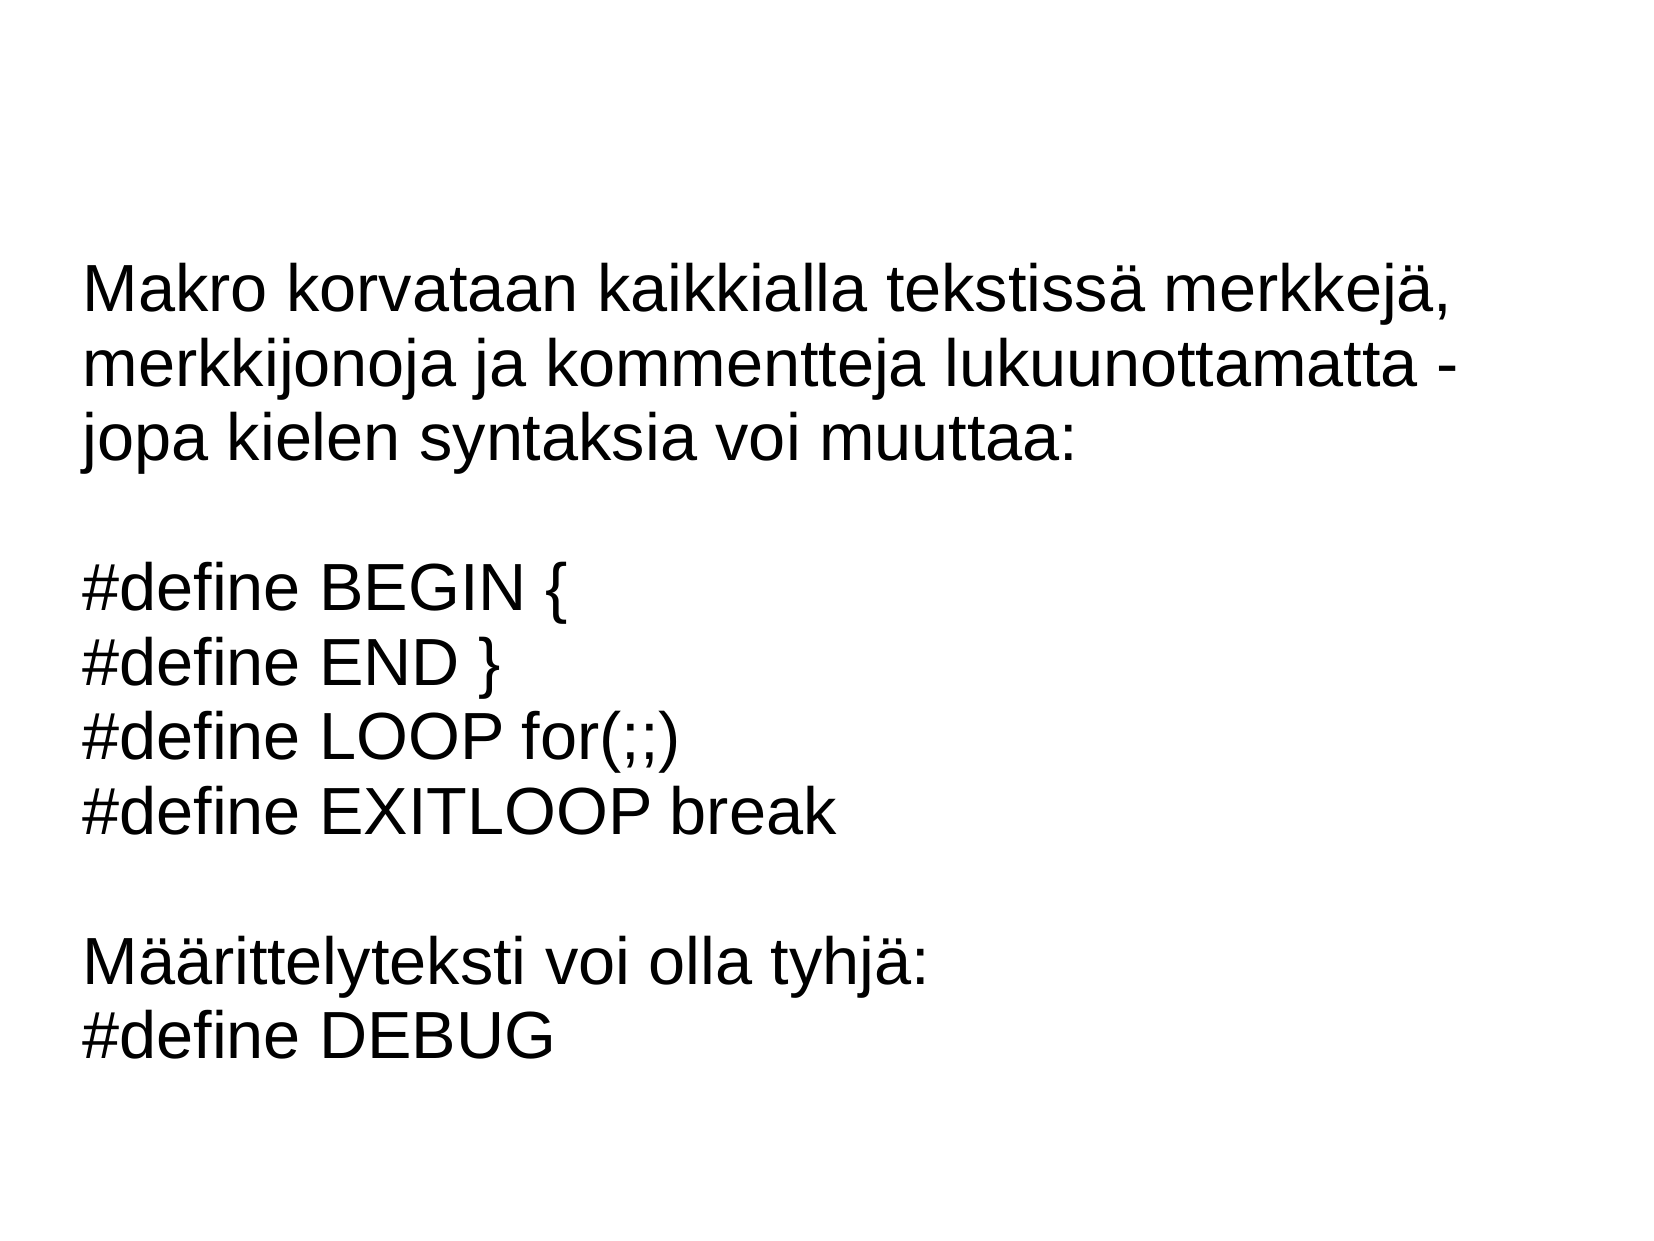

Makro korvataan kaikkialla tekstissä merkkejä, merkkijonoja ja kommentteja lukuunottamatta - jopa kielen syntaksia voi muuttaa:
#define BEGIN {
#define END }
#define LOOP for(;;)
#define EXITLOOP break
Määrittelyteksti voi olla tyhjä:
#define DEBUG